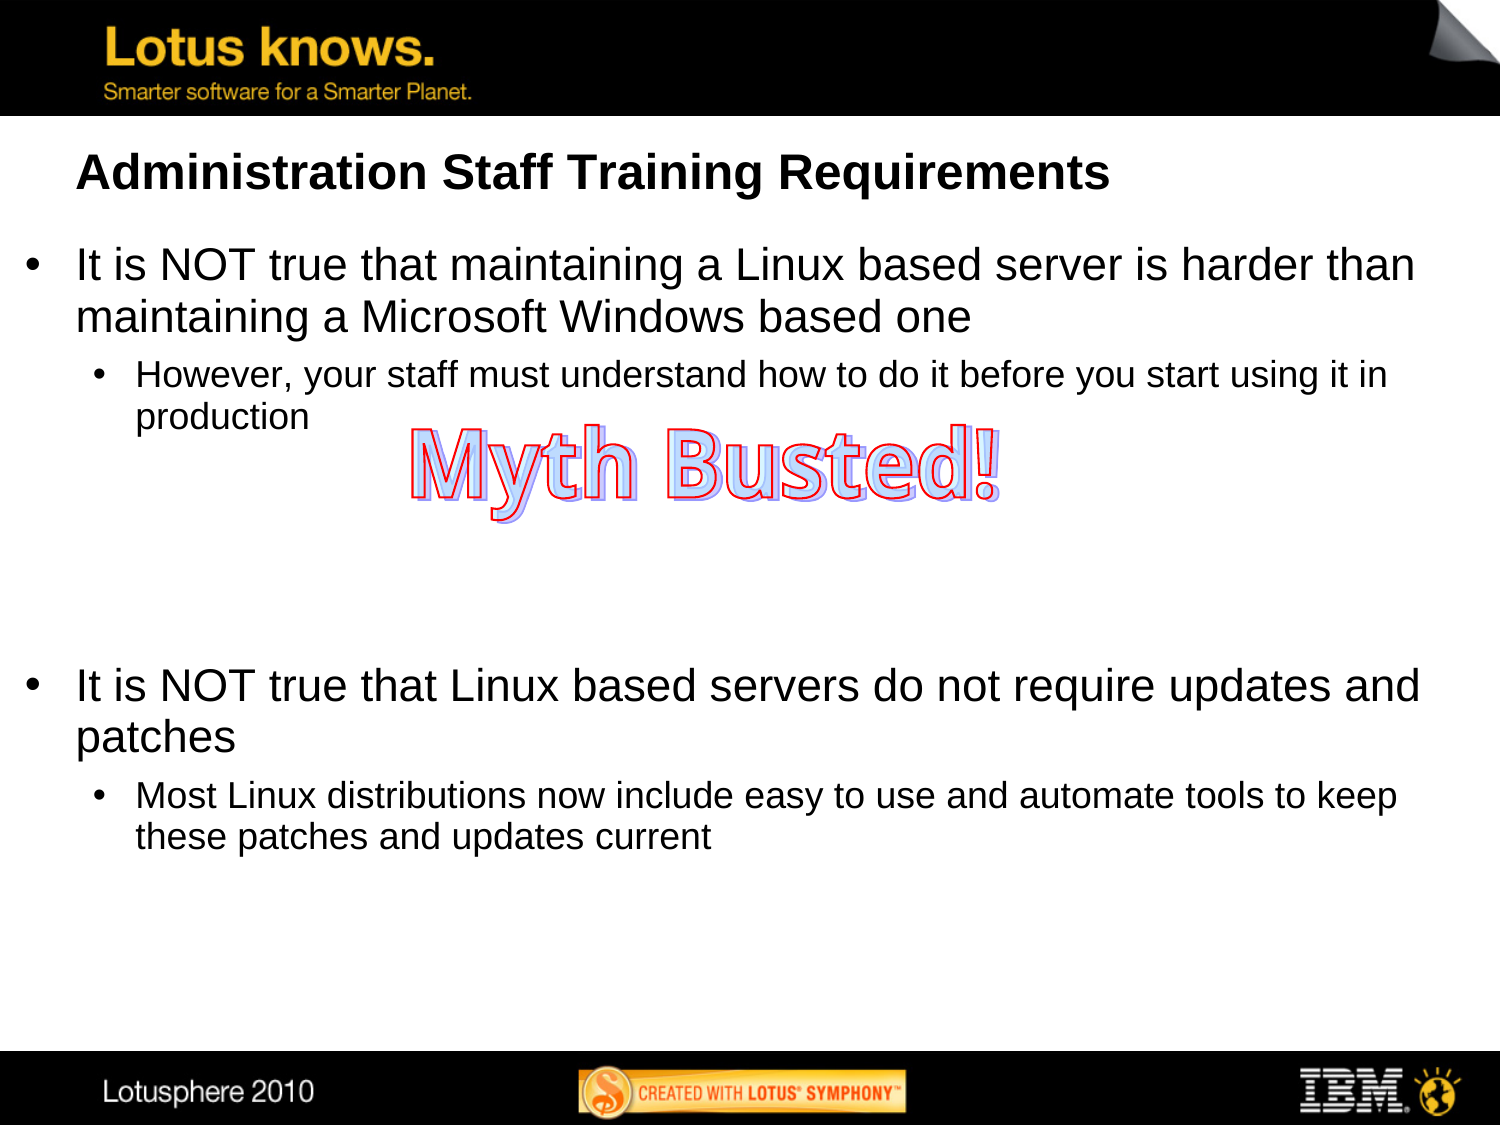

# Administration Staff Training Requirements
It is NOT true that maintaining a Linux based server is harder than maintaining a Microsoft Windows based one
However, your staff must understand how to do it before you start using it in production
It is NOT true that Linux based servers do not require updates and patches
Most Linux distributions now include easy to use and automate tools to keep these patches and updates current
Myth Busted!